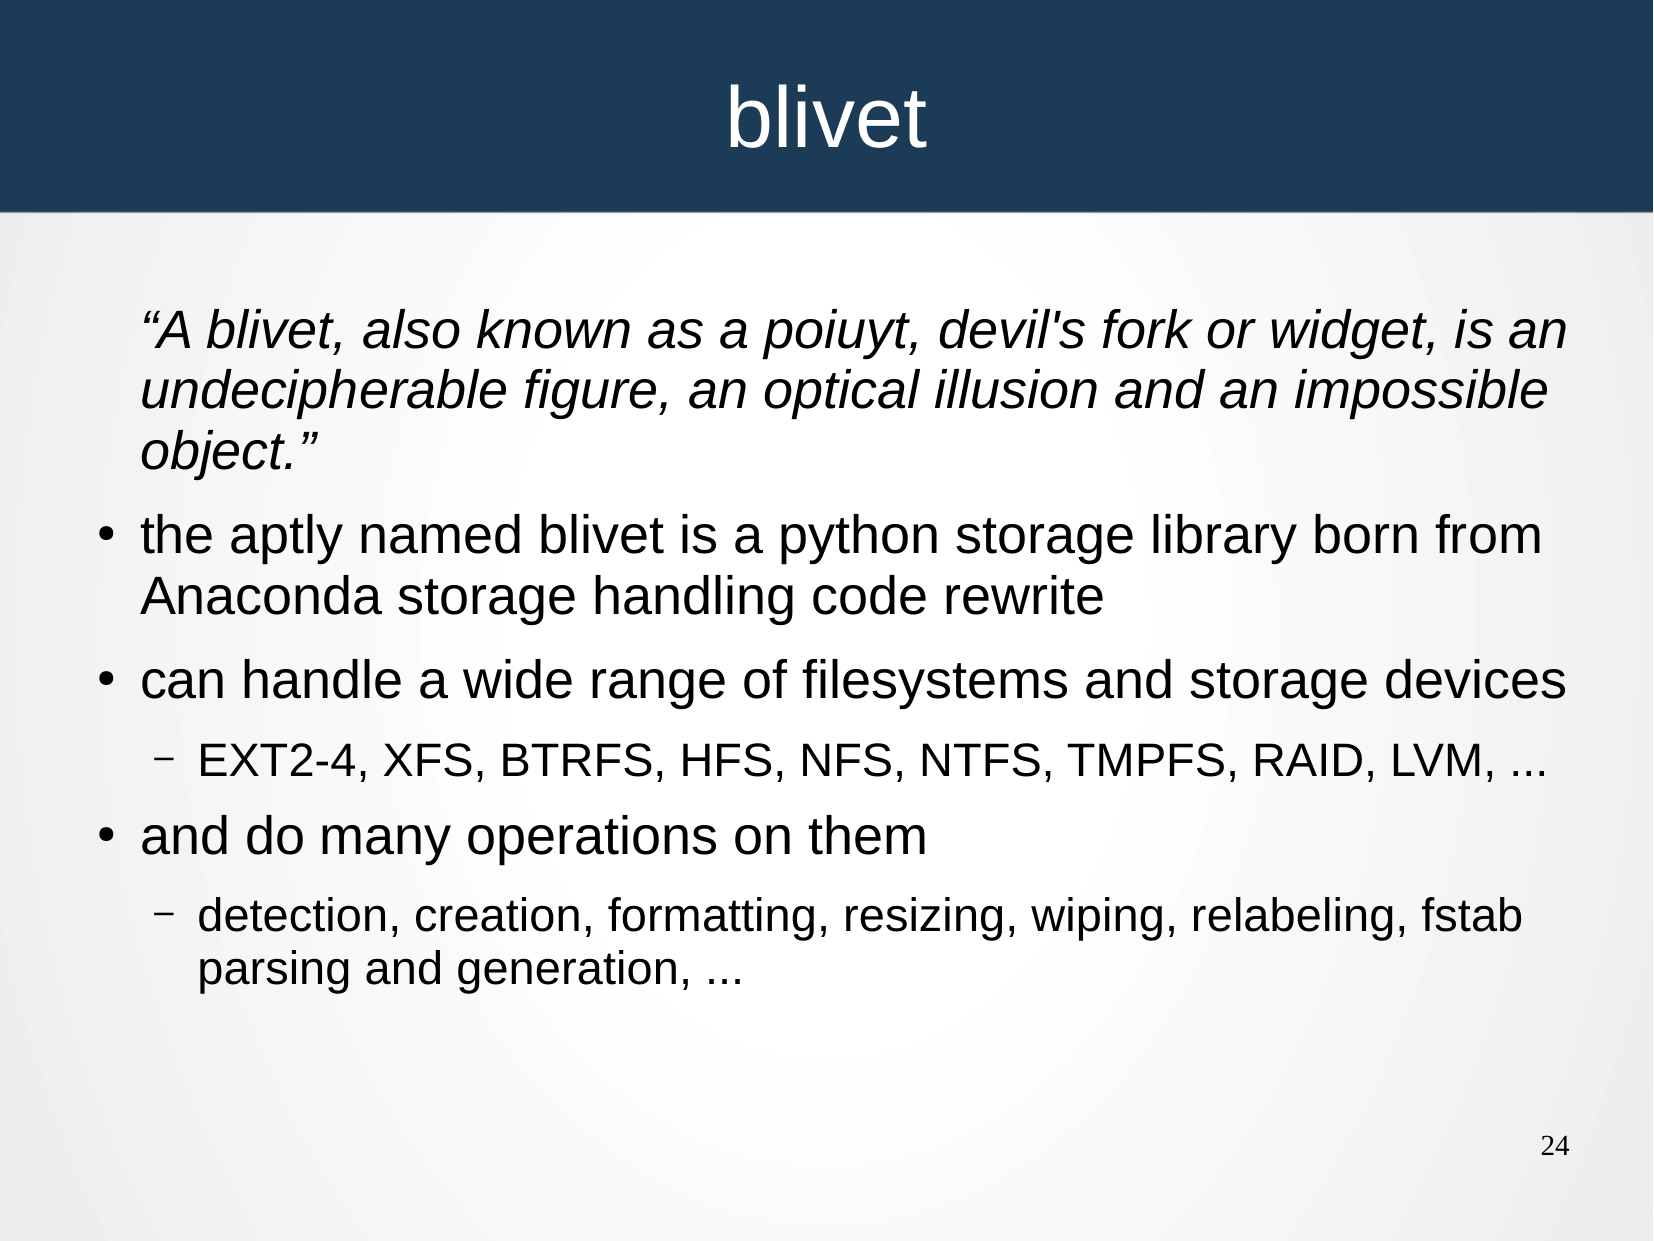

# blivet
“A blivet, also known as a poiuyt, devil's fork or widget, is an undecipherable figure, an optical illusion and an impossible object.”
the aptly named blivet is a python storage library born from Anaconda storage handling code rewrite
can handle a wide range of filesystems and storage devices
EXT2-4, XFS, BTRFS, HFS, NFS, NTFS, TMPFS, RAID, LVM, ...
and do many operations on them
detection, creation, formatting, resizing, wiping, relabeling, fstab parsing and generation, ...
24